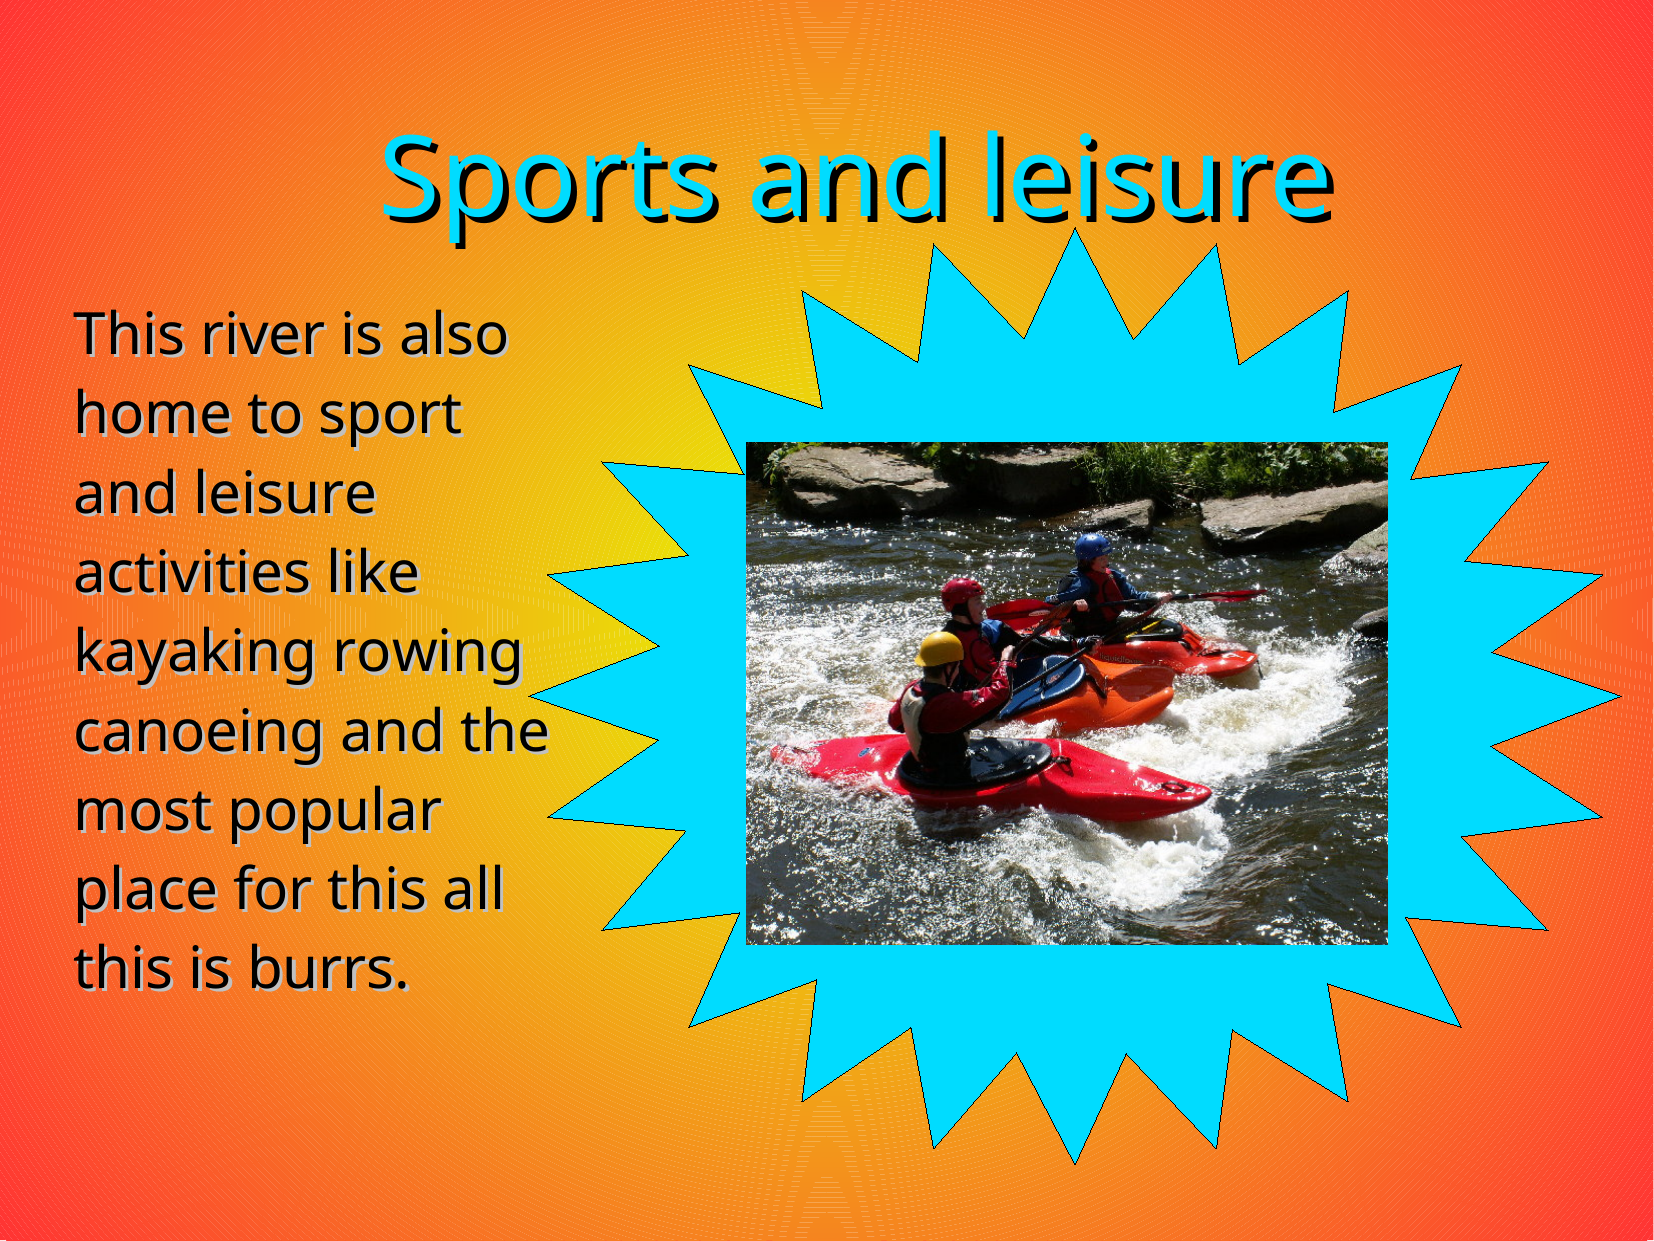

Sports and leisure
This river is also home to sport and leisure activities like kayaking rowing canoeing and the most popular place for this all this is burrs.